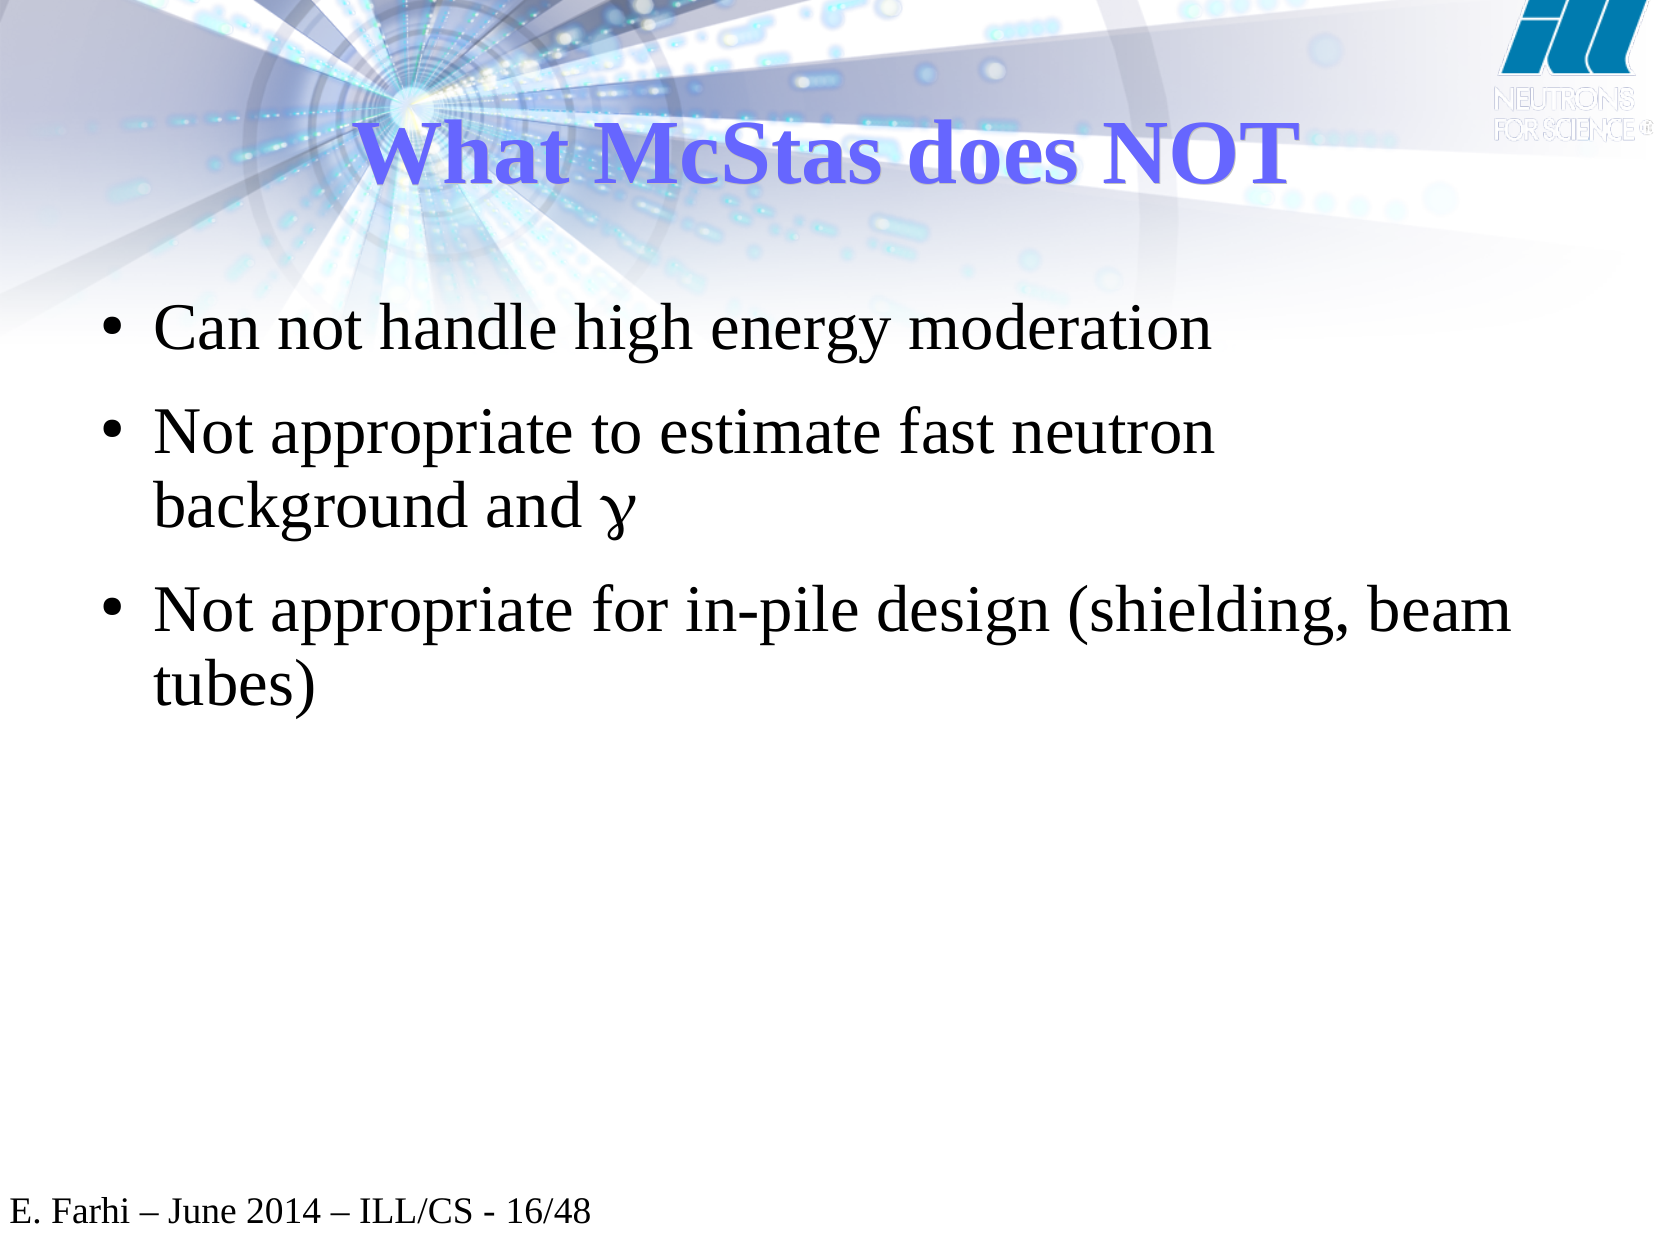

# What McStas does NOT
Can not handle high energy moderation
Not appropriate to estimate fast neutron background and g
Not appropriate for in-pile design (shielding, beam tubes)